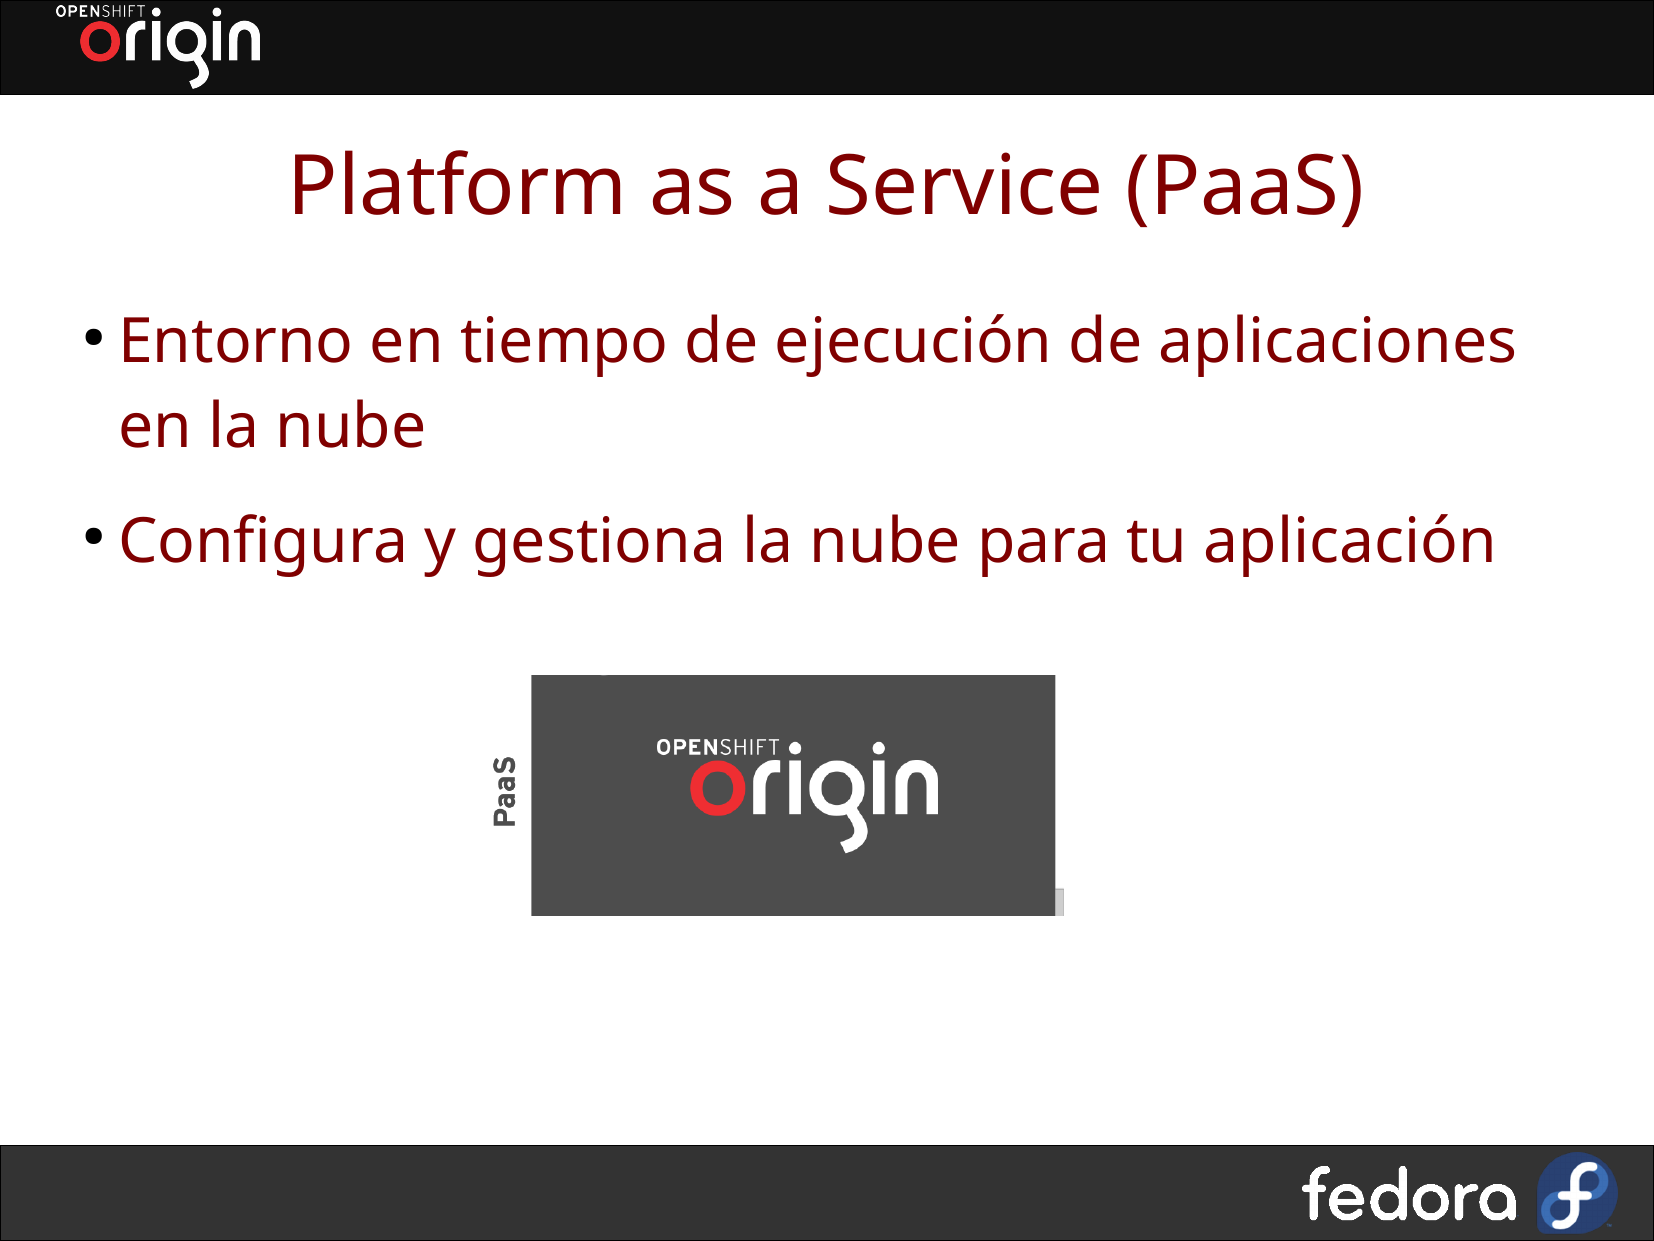

# Platform as a Service (PaaS)
Entorno en tiempo de ejecución de aplicaciones en la nube
Configura y gestiona la nube para tu aplicación